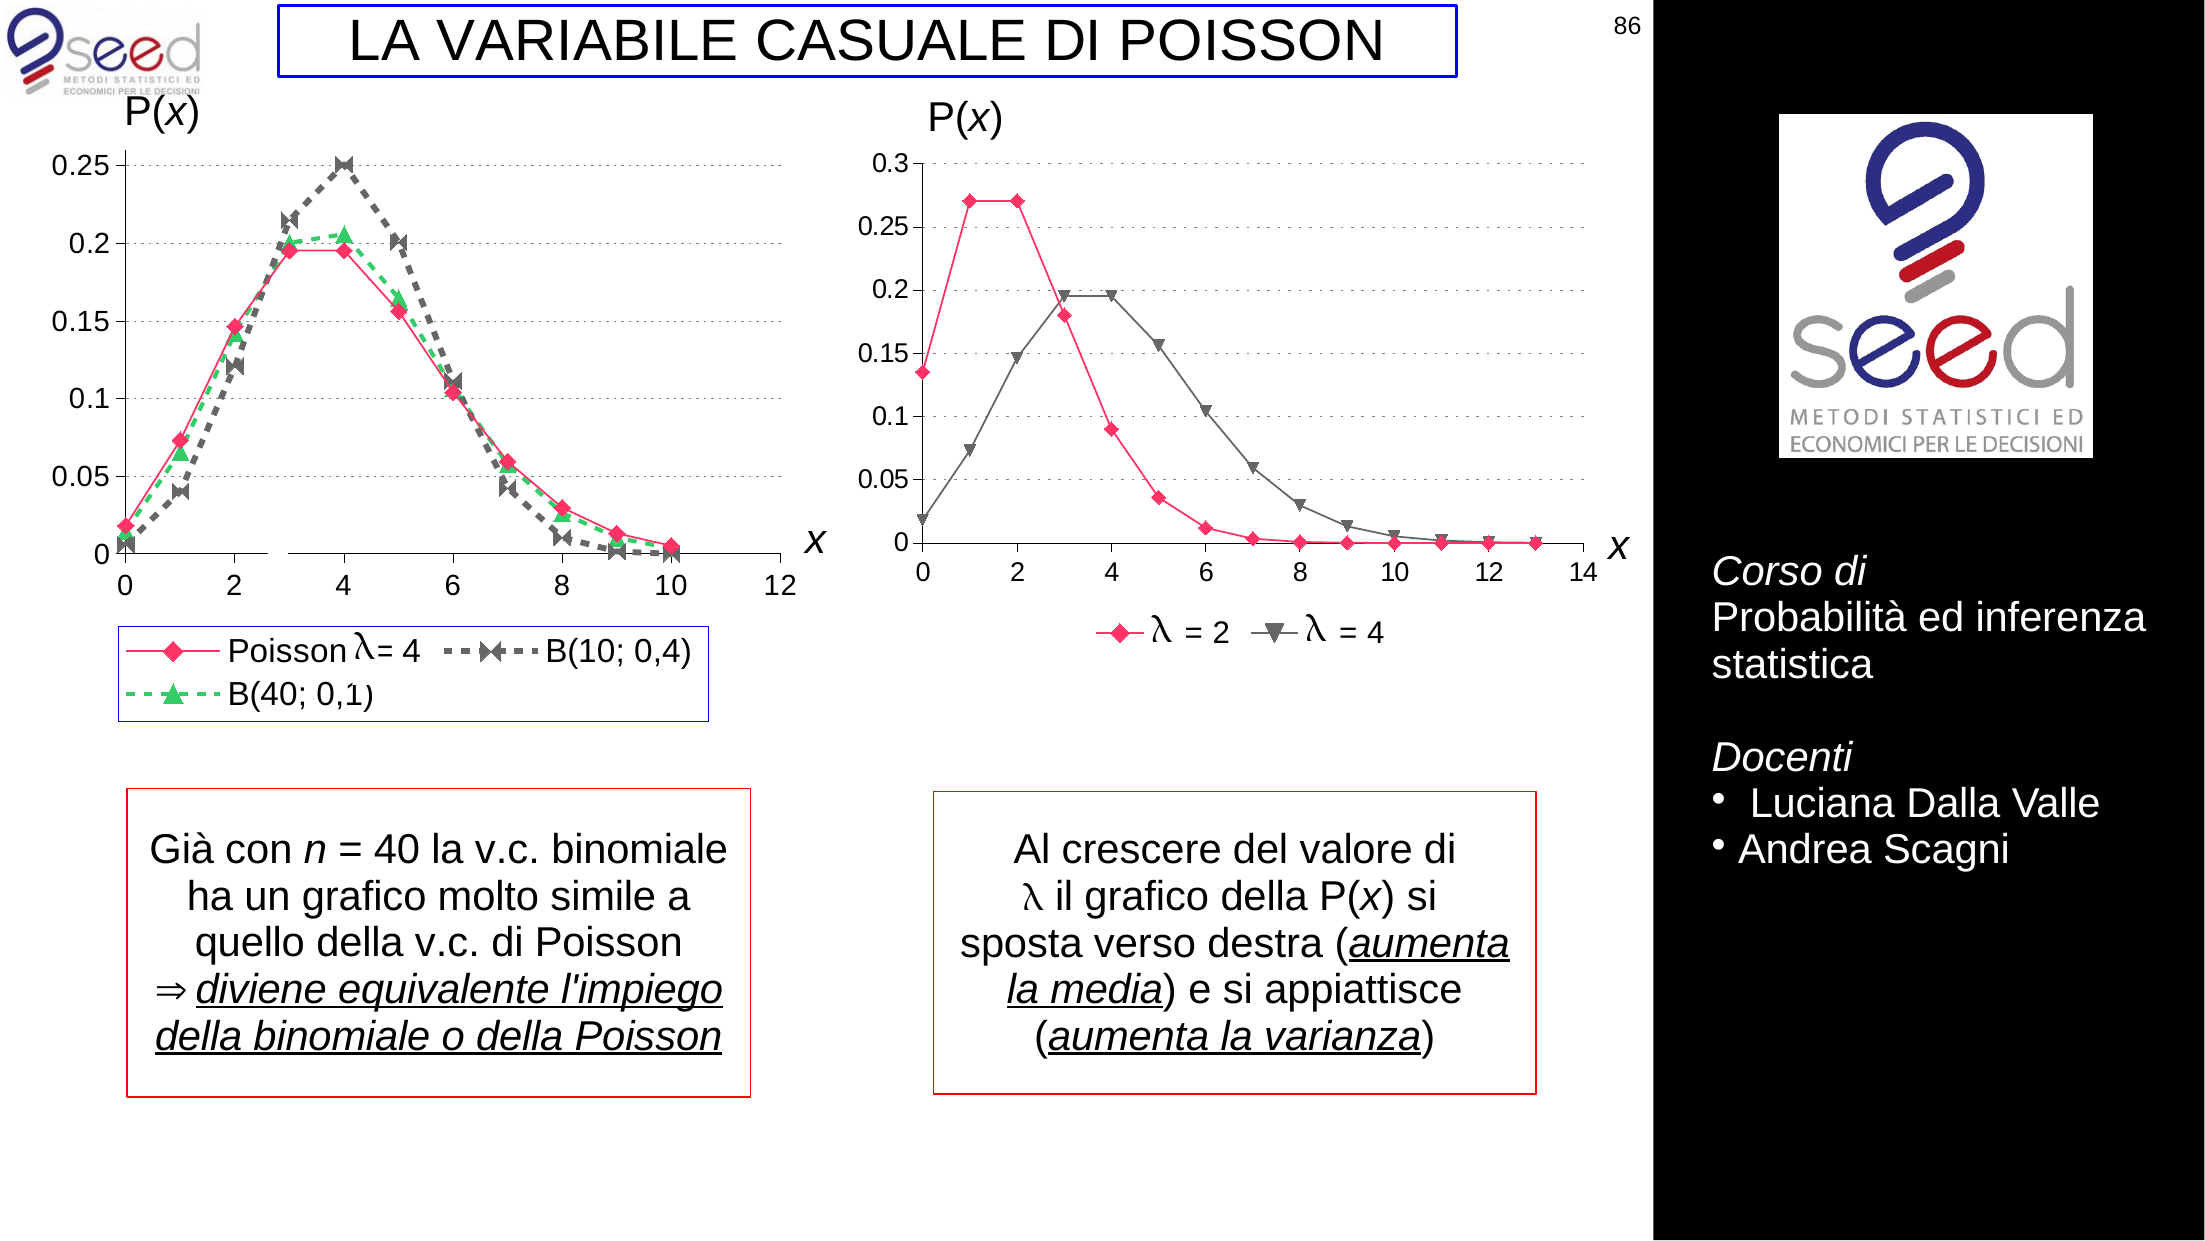

LA VARIABILE CASUALE DI POISSON
P(x)
P(x)
### Chart
| Category | l = 2 | l = 4 |
|---|---|---|x
x


Al crescere del valore di
 il grafico della P(x) si
sposta verso destra (aumenta
la media) e si appiattisce
(aumenta la varianza)
### Chart
| Category | Poisson l = 4 | B(10; 0,4) | B(40; 0,1) |
|---|---|---|---|

Già con n = 40 la v.c. binomiale
ha un grafico molto simile a
quello della v.c. di Poisson
⇒ diviene equivalente l'impiego
della binomiale o della Poisson